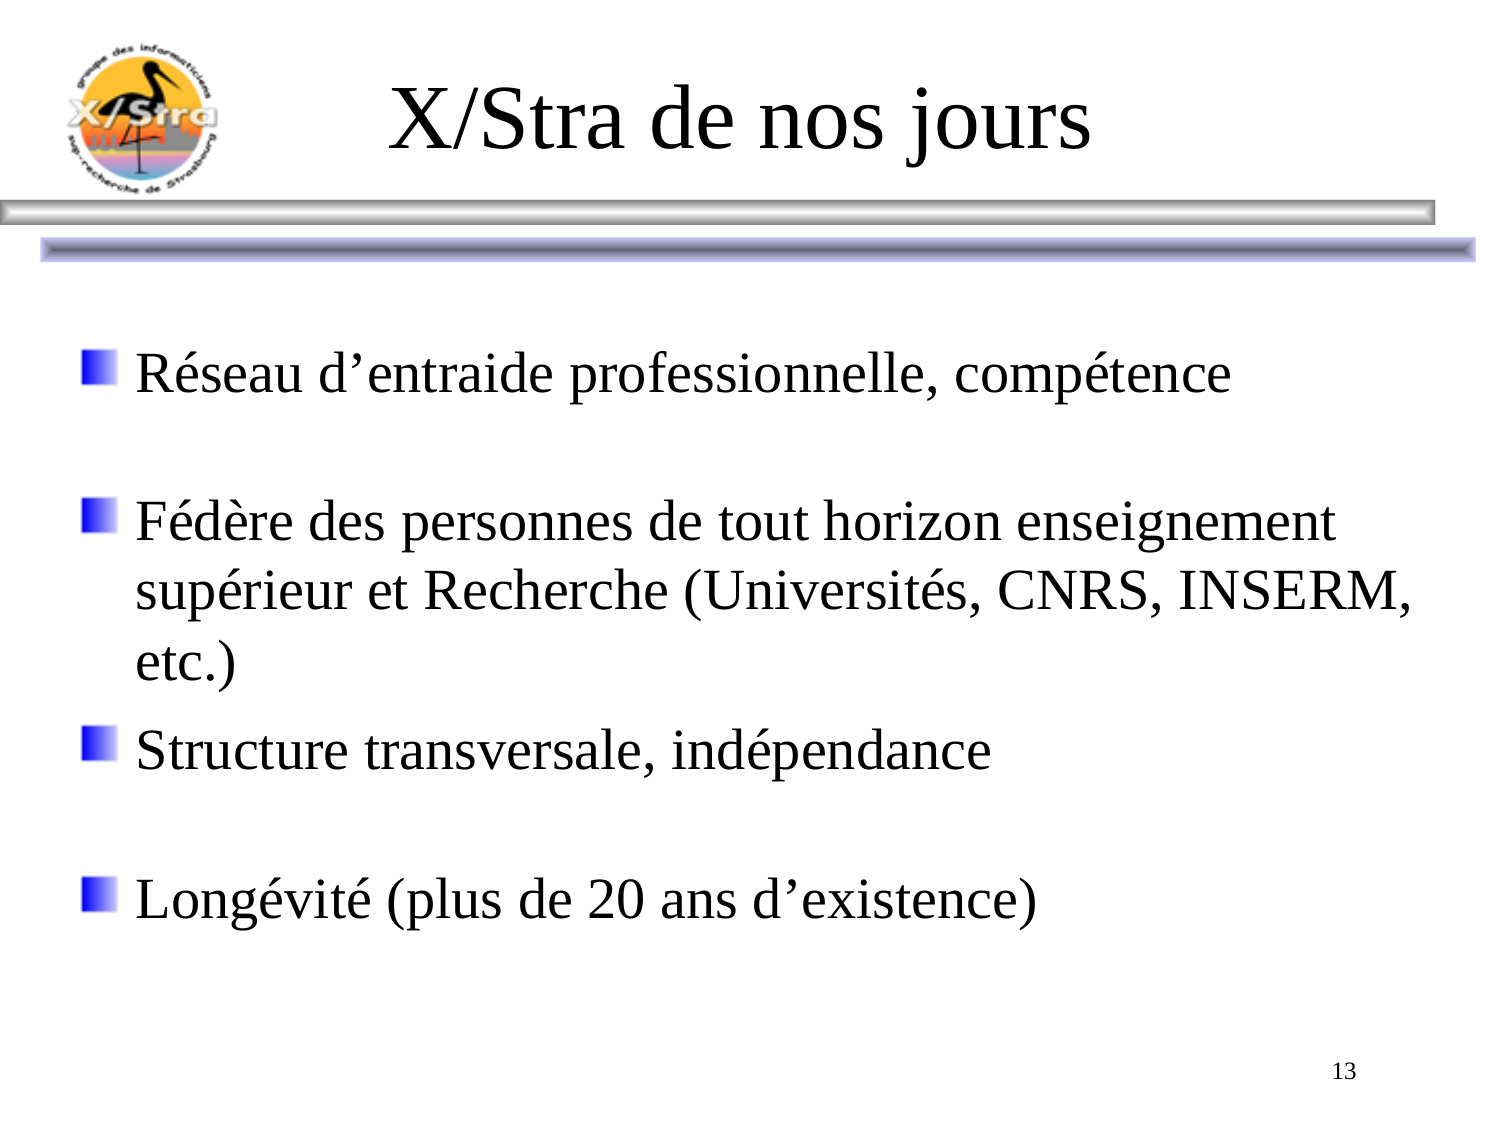

# X/Stra de nos jours
Réseau d’entraide professionnelle, compétence
Fédère des personnes de tout horizon enseignement supérieur et Recherche (Universités, CNRS, INSERM, etc.)
Structure transversale, indépendance
Longévité (plus de 20 ans d’existence)‏